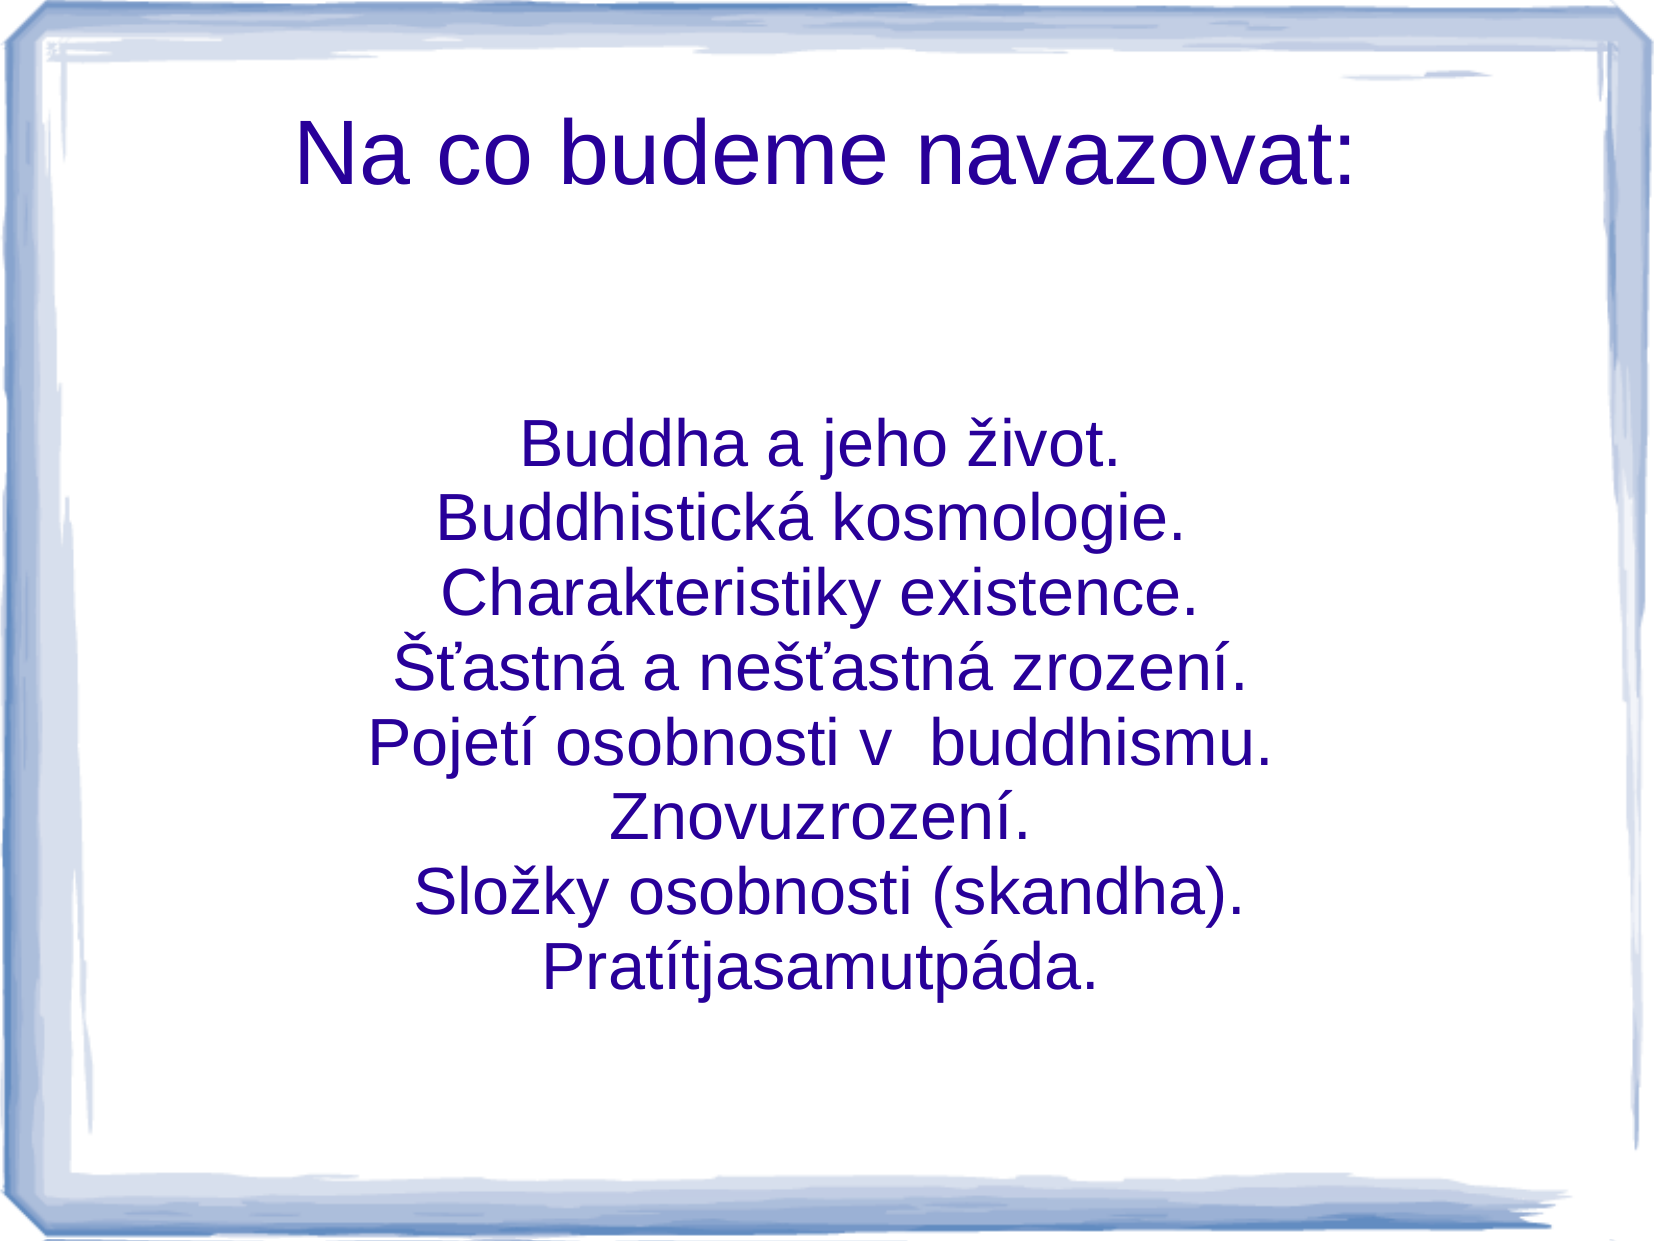

# Na co budeme navazovat:
Buddha a jeho život.
Buddhistická kosmologie.
Charakteristiky existence.
Šťastná a nešťastná zrození.
Pojetí osobnosti v  buddhismu.
Znovuzrození.
 Složky osobnosti (skandha).
Pratítjasamutpáda.